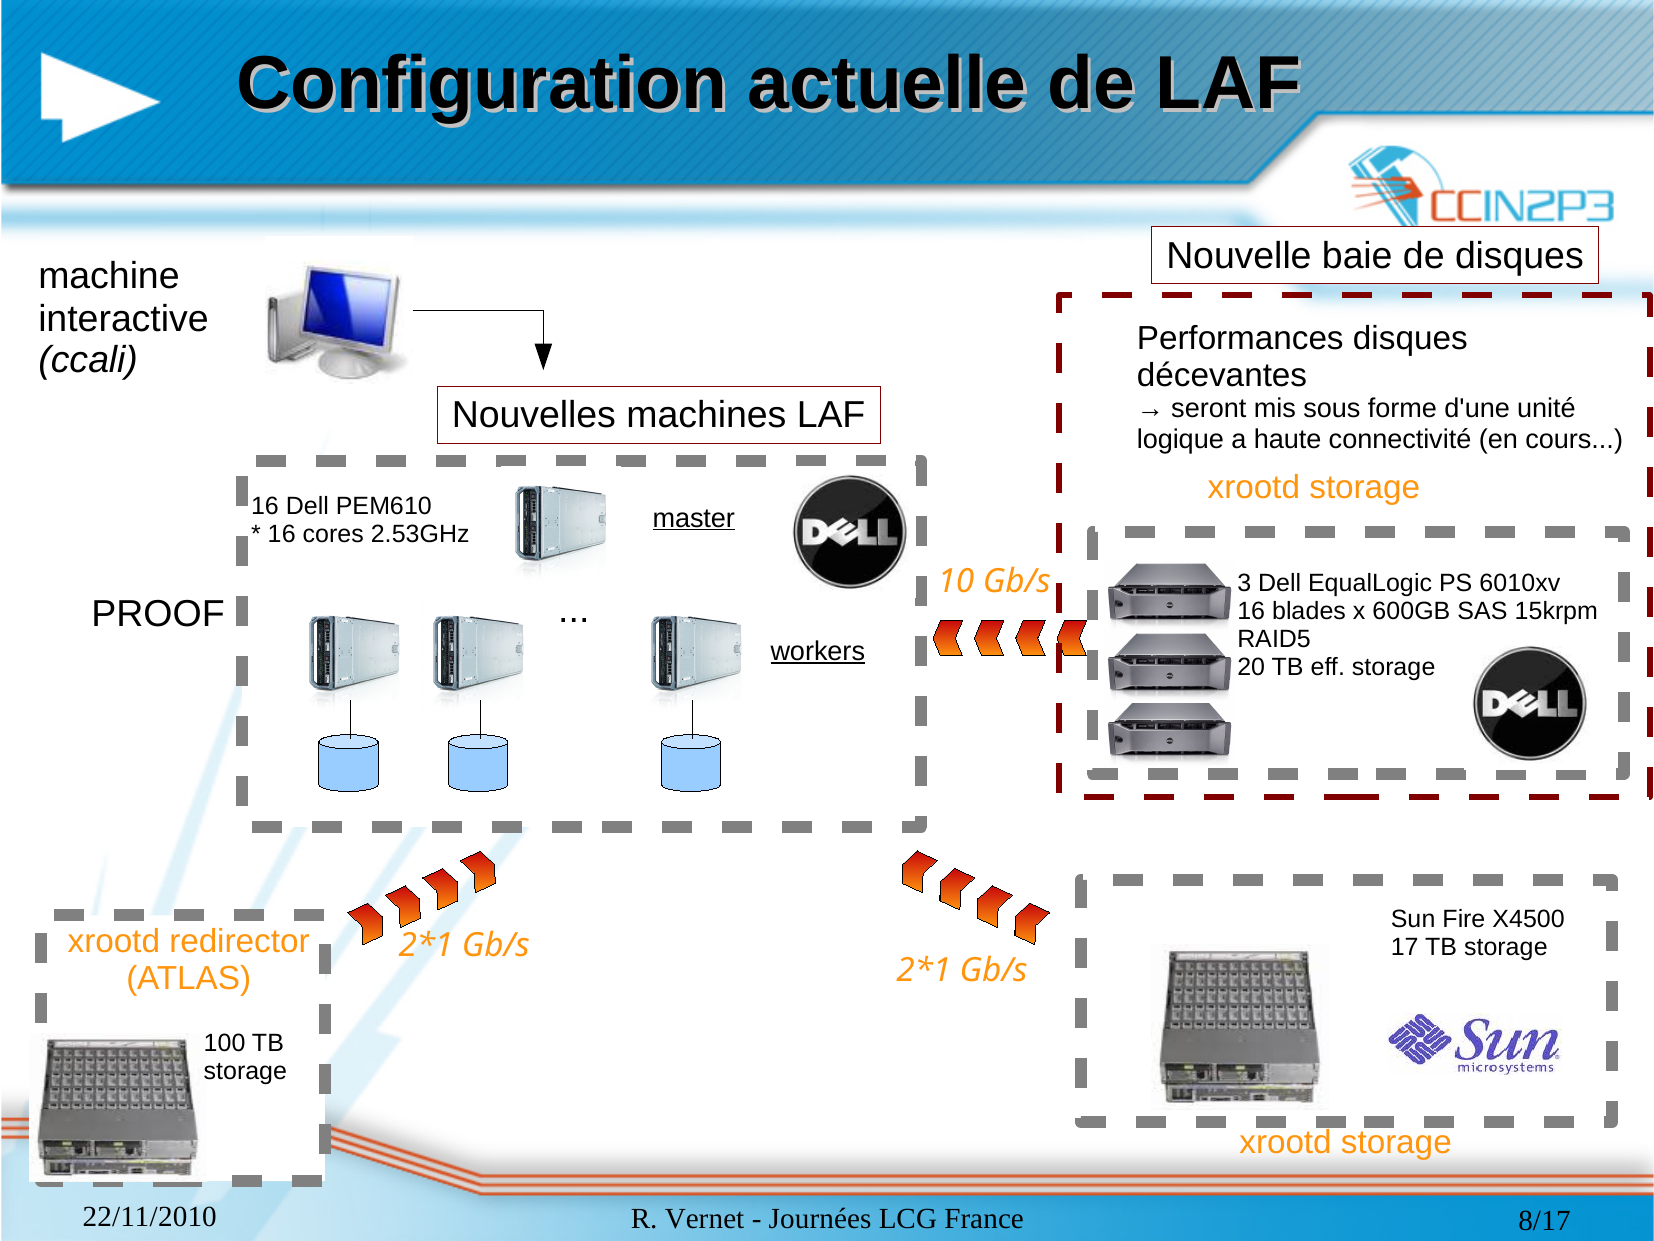

# Configuration actuelle de LAF
Nouvelle baie de disques
machine
interactive
(ccali)
Performances disques décevantes
→ seront mis sous forme d'une unité logique a haute connectivité (en cours...)
PROOF
16 Dell PEM610
* 16 cores 2.53GHz
master
...
workers
Nouvelles machines LAF
xrootd storage
10 Gb/s
3 Dell EqualLogic PS 6010xv
16 blades x 600GB SAS 15krpm
RAID5
20 TB eff. storage
PROOF
Sun Fire X4500
17 TB storage
2*1 Gb/s
xrootd redirector
(ATLAS)
2*1 Gb/s
100 TB
storage
xrootd storage
22/11/2010
R. Vernet - Journées LCG France
8